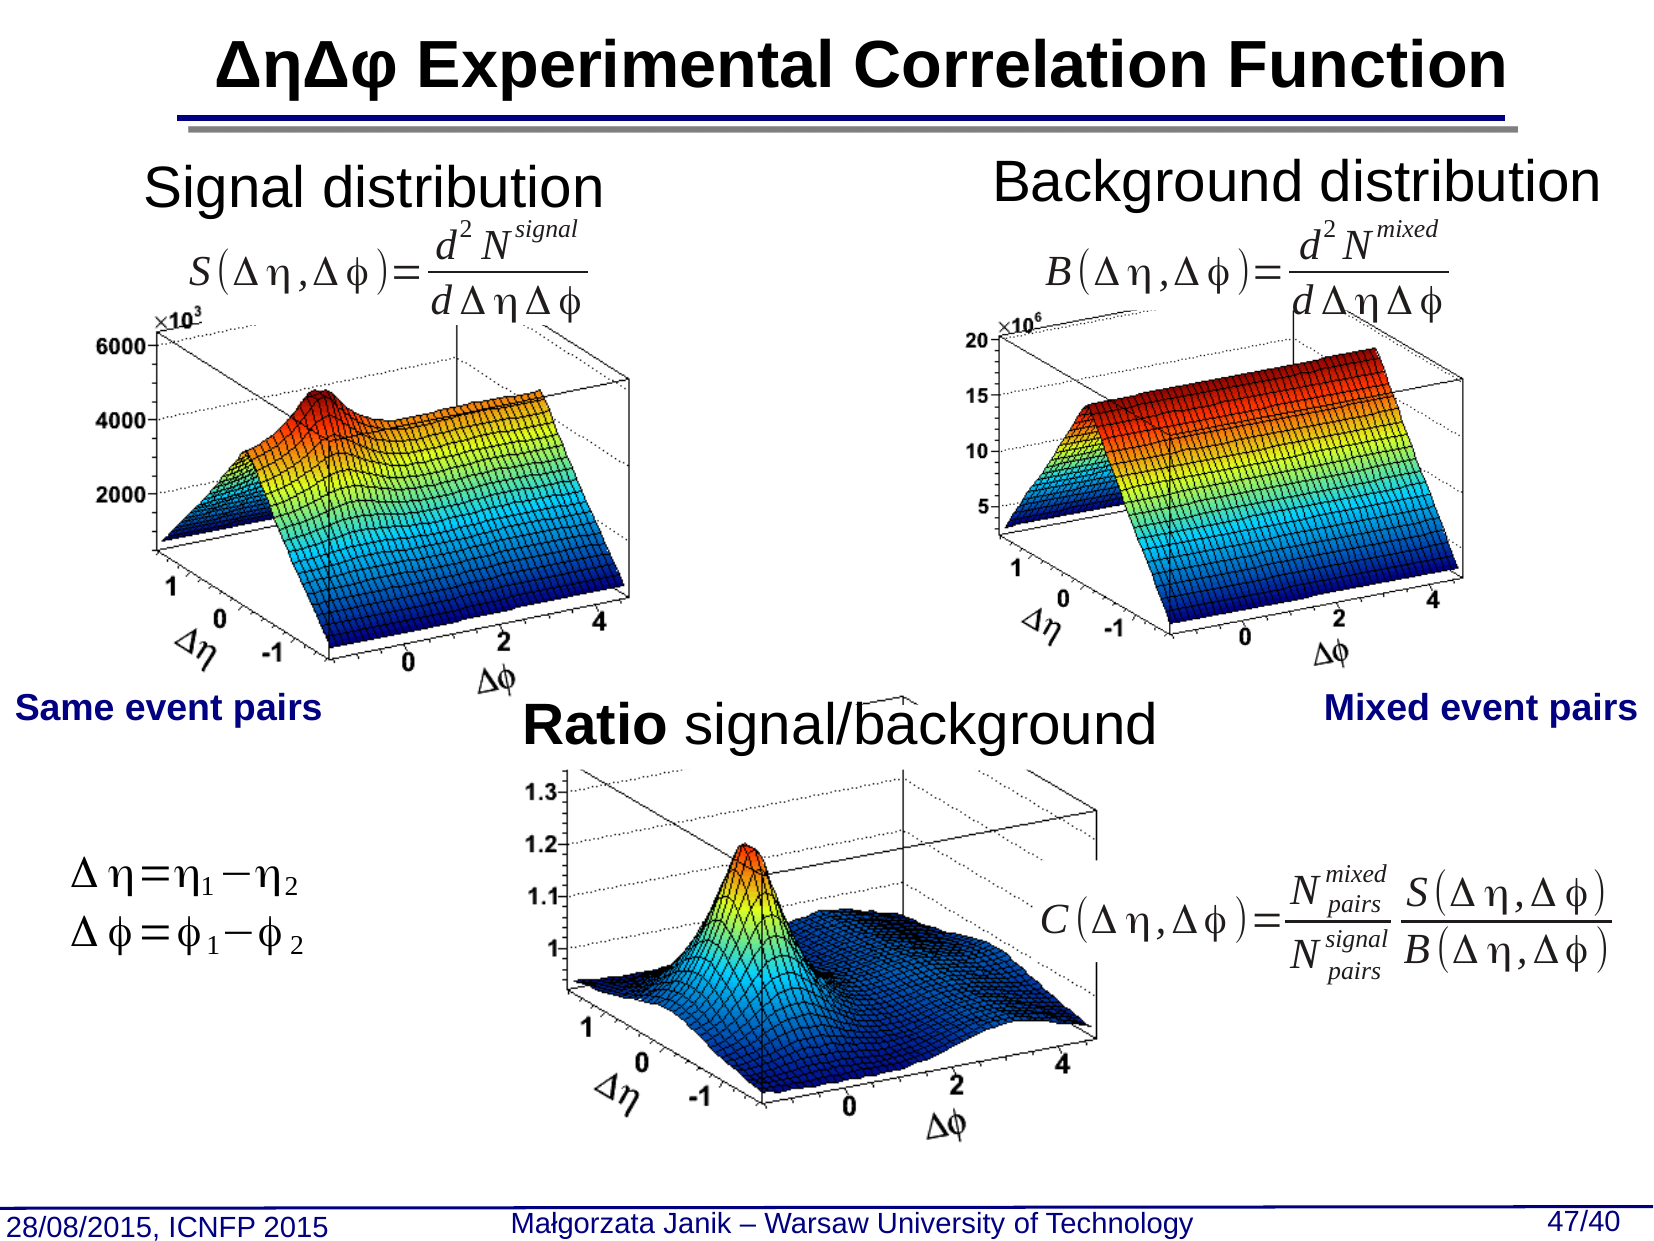

# ΔηΔφ Experimental Correlation Function
Background distribution
Signal distribution
Same event pairs
Mixed event pairs
Ratio signal/background